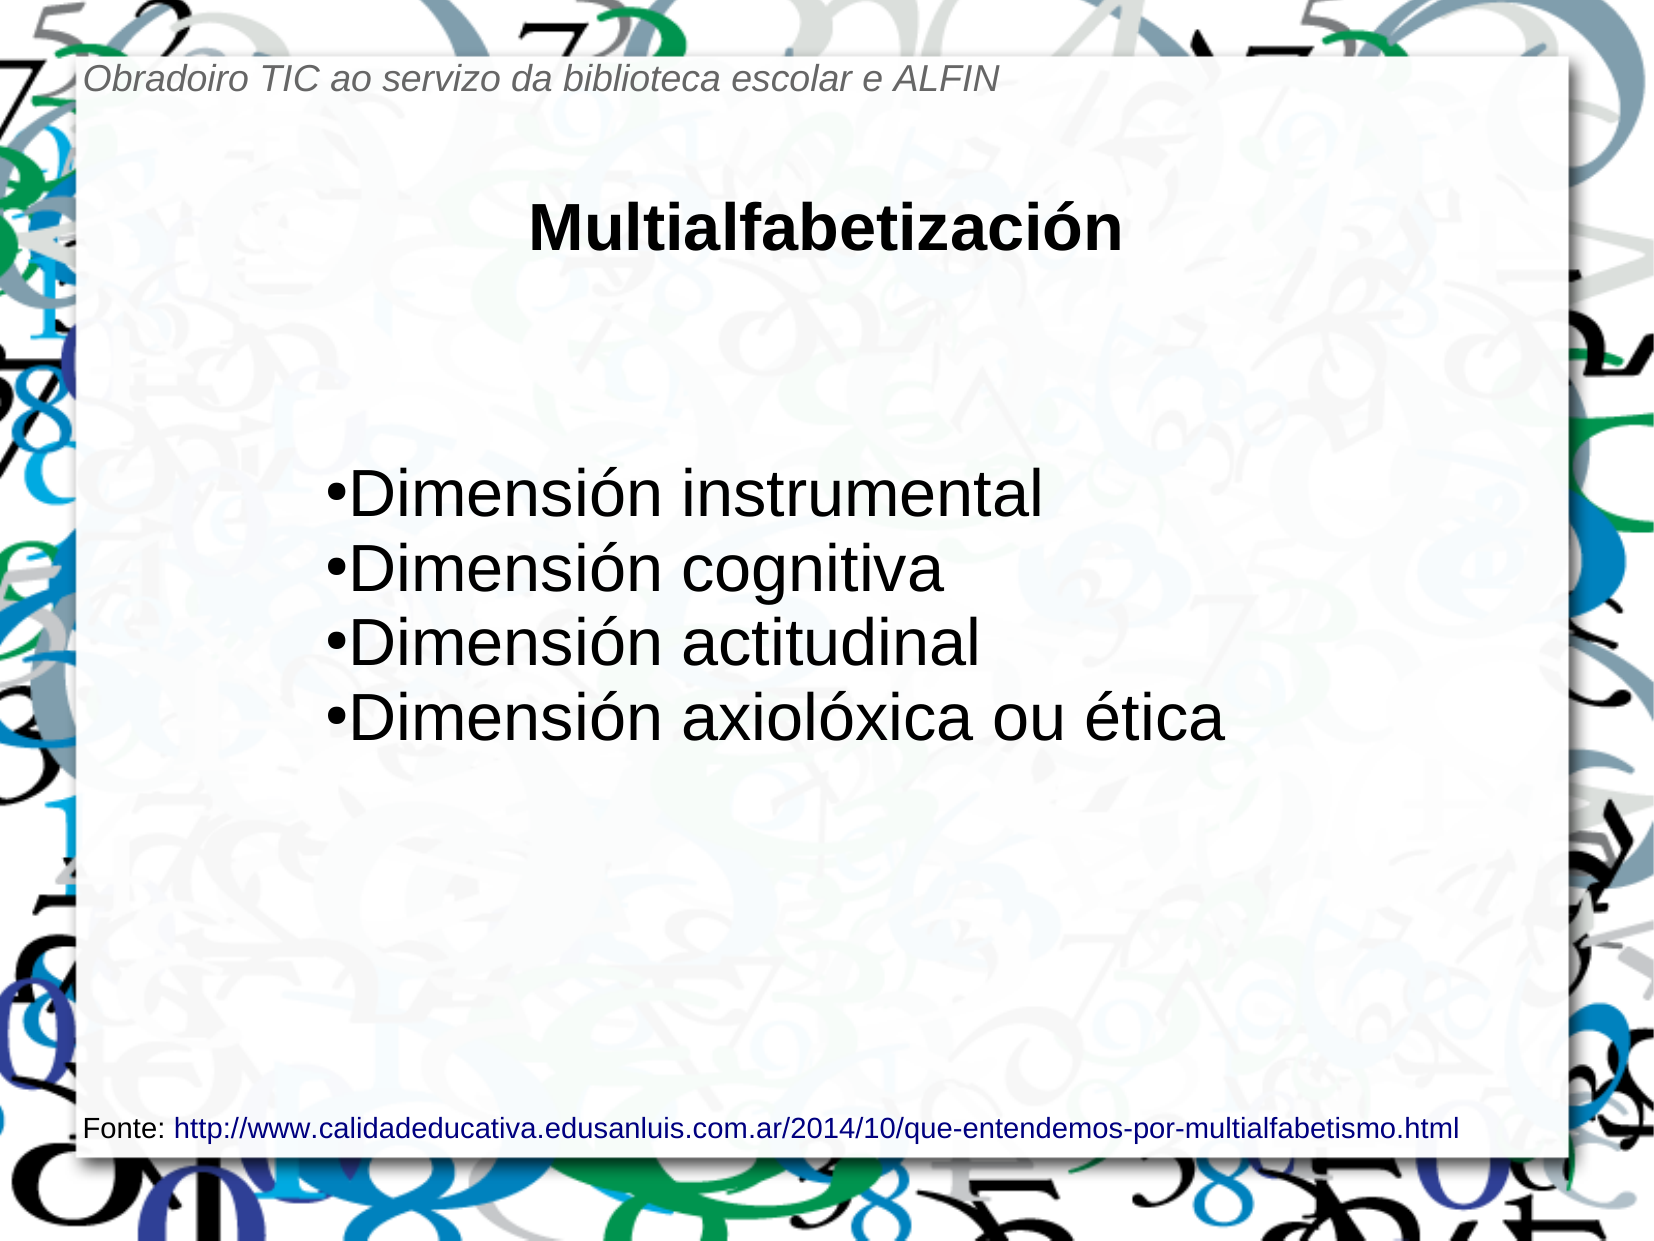

Obradoiro TIC ao servizo da biblioteca escolar e ALFIN
Multialfabetización
Dimensión instrumental
Dimensión cognitiva
Dimensión actitudinal
Dimensión axiolóxica ou ética
Fonte: http://www.calidadeducativa.edusanluis.com.ar/2014/10/que-entendemos-por-multialfabetismo.html